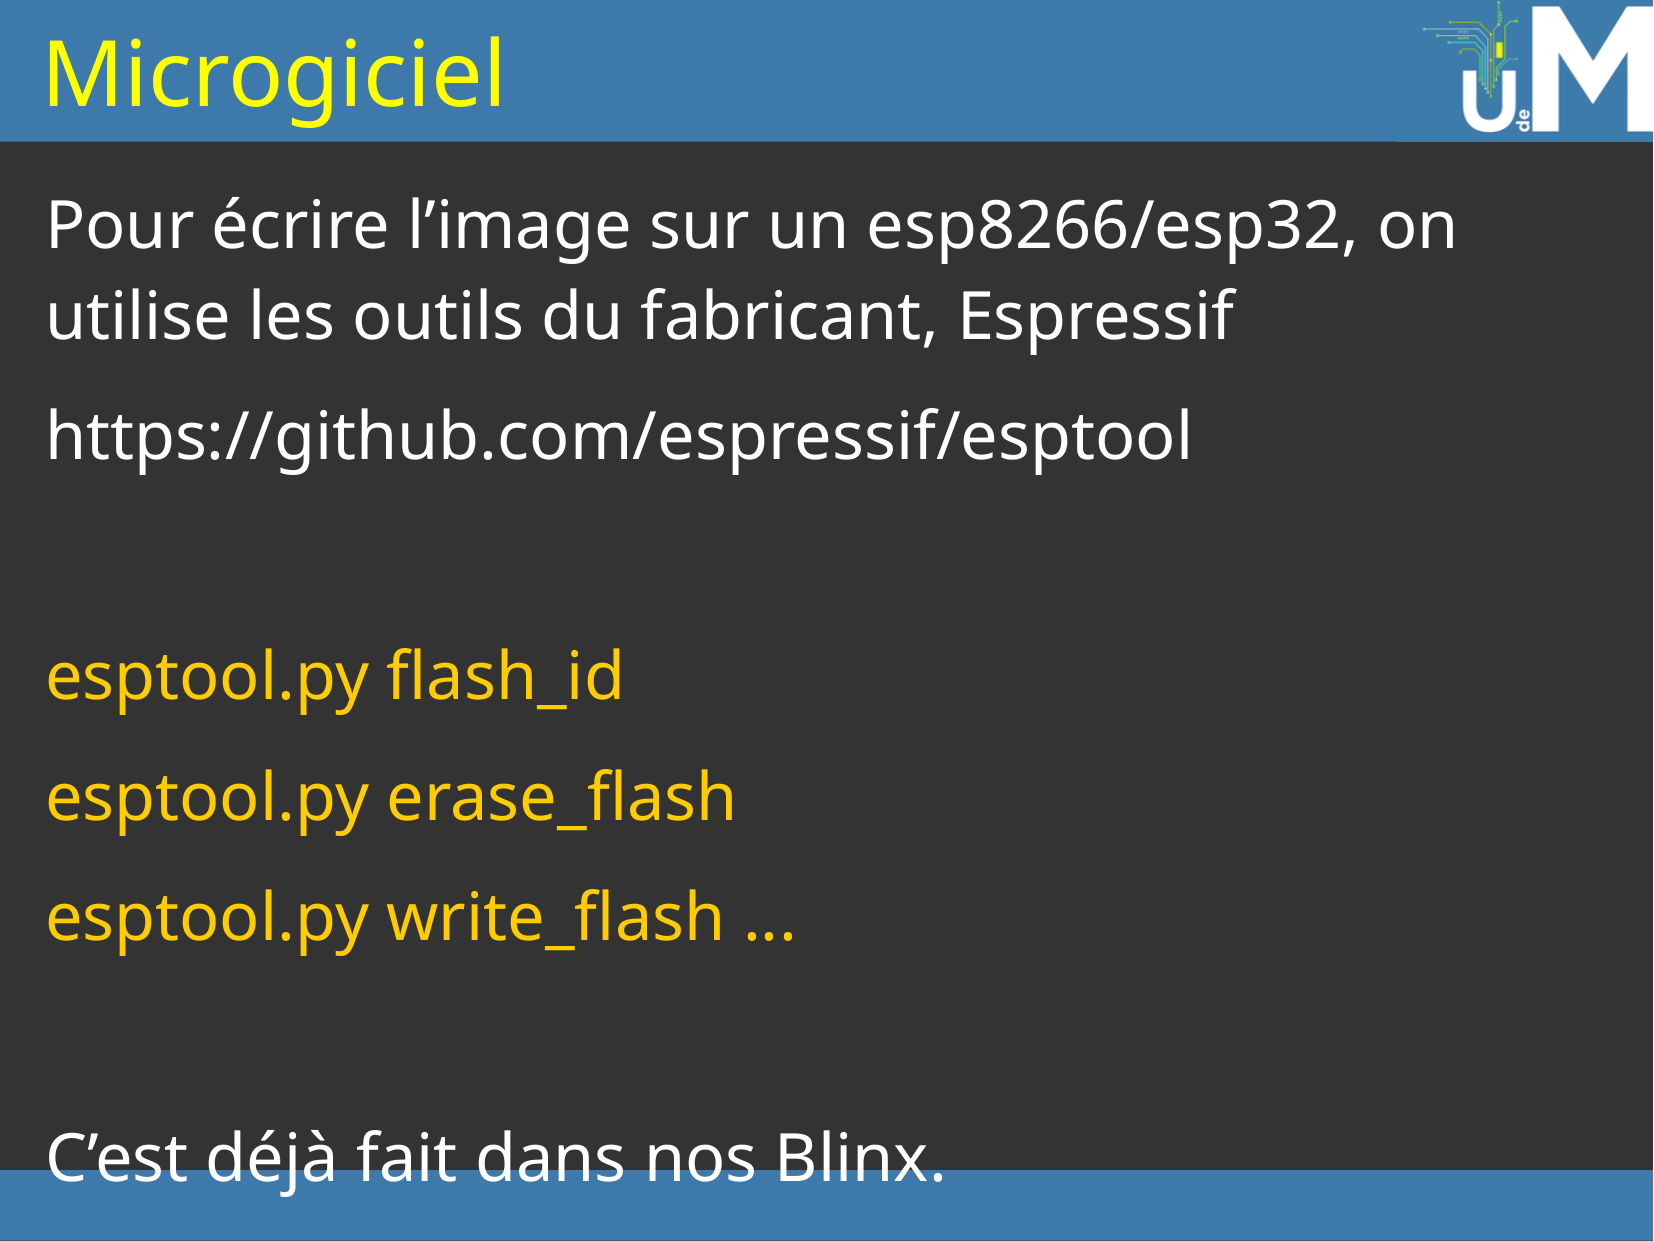

# Microgiciel
Pour écrire l’image sur un esp8266/esp32, on utilise les outils du fabricant, Espressif
https://github.com/espressif/esptool
esptool.py flash_id
esptool.py erase_flash
esptool.py write_flash ...
C’est déjà fait dans nos Blinx.